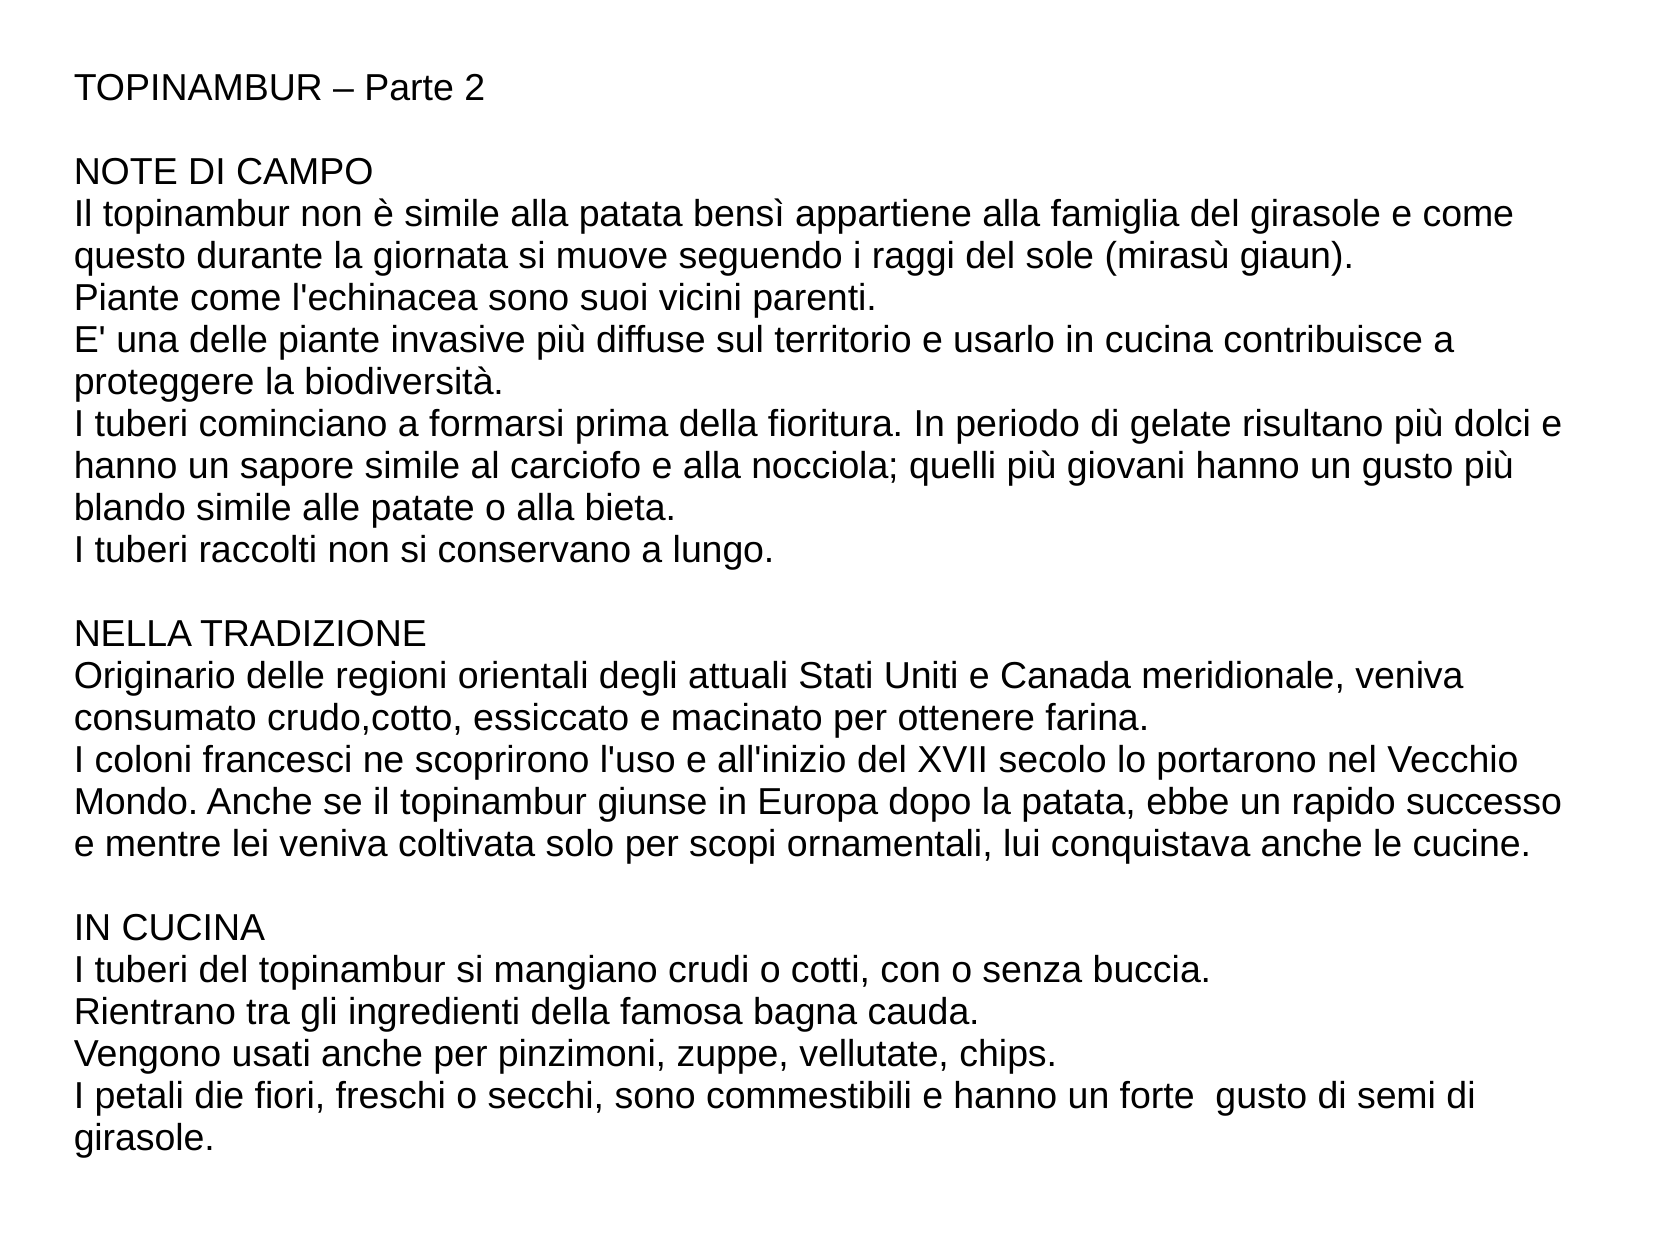

TOPINAMBUR – Parte 2
NOTE DI CAMPO
Il topinambur non è simile alla patata bensì appartiene alla famiglia del girasole e come questo durante la giornata si muove seguendo i raggi del sole (mirasù giaun).
Piante come l'echinacea sono suoi vicini parenti.
E' una delle piante invasive più diffuse sul territorio e usarlo in cucina contribuisce a proteggere la biodiversità.
I tuberi cominciano a formarsi prima della fioritura. In periodo di gelate risultano più dolci e hanno un sapore simile al carciofo e alla nocciola; quelli più giovani hanno un gusto più blando simile alle patate o alla bieta.
I tuberi raccolti non si conservano a lungo.
NELLA TRADIZIONE
Originario delle regioni orientali degli attuali Stati Uniti e Canada meridionale, veniva consumato crudo,cotto, essiccato e macinato per ottenere farina.
I coloni francesci ne scoprirono l'uso e all'inizio del XVII secolo lo portarono nel Vecchio Mondo. Anche se il topinambur giunse in Europa dopo la patata, ebbe un rapido successo e mentre lei veniva coltivata solo per scopi ornamentali, lui conquistava anche le cucine.
IN CUCINA
I tuberi del topinambur si mangiano crudi o cotti, con o senza buccia.
Rientrano tra gli ingredienti della famosa bagna cauda.
Vengono usati anche per pinzimoni, zuppe, vellutate, chips.
I petali die fiori, freschi o secchi, sono commestibili e hanno un forte gusto di semi di girasole.